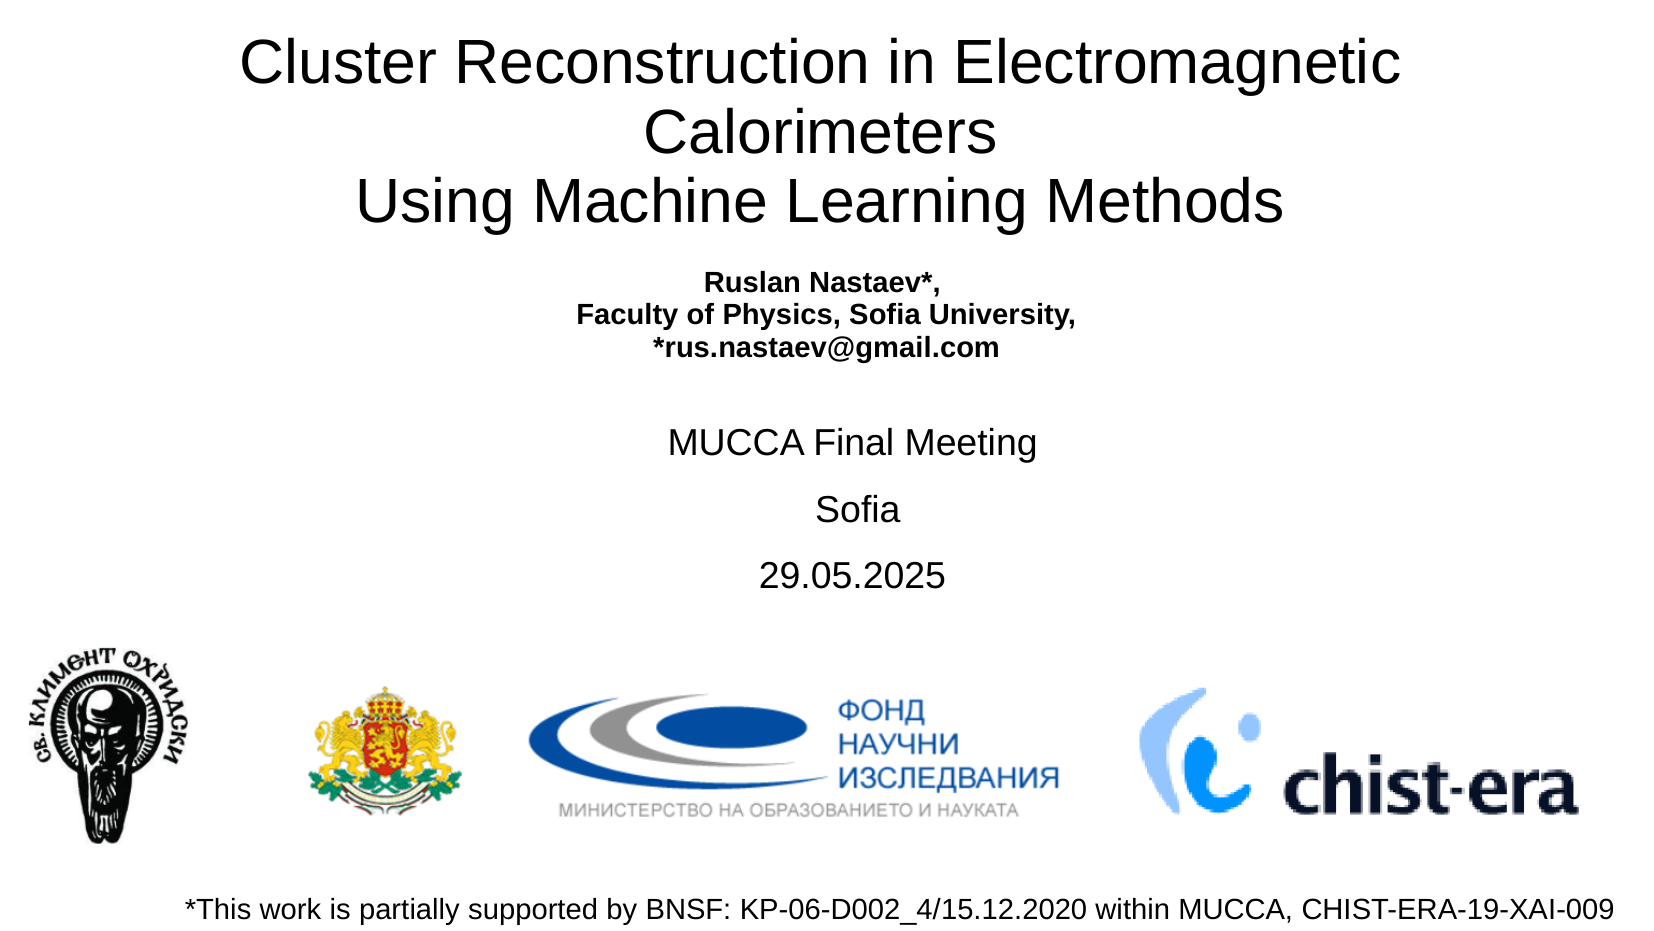

# Cluster Reconstruction in Electromagnetic Calorimeters Using Machine Learning Methods
Ruslan Nastaev*,
Faculty of Physics, Sofia University,
*rus.nastaev@gmail.com
MUCCA Final Meeting
 Sofia
29.05.2025
*This work is partially supported by BNSF: KP-06-D002_4/15.12.2020 within MUCCA, CHIST-ERA-19-XAI-009